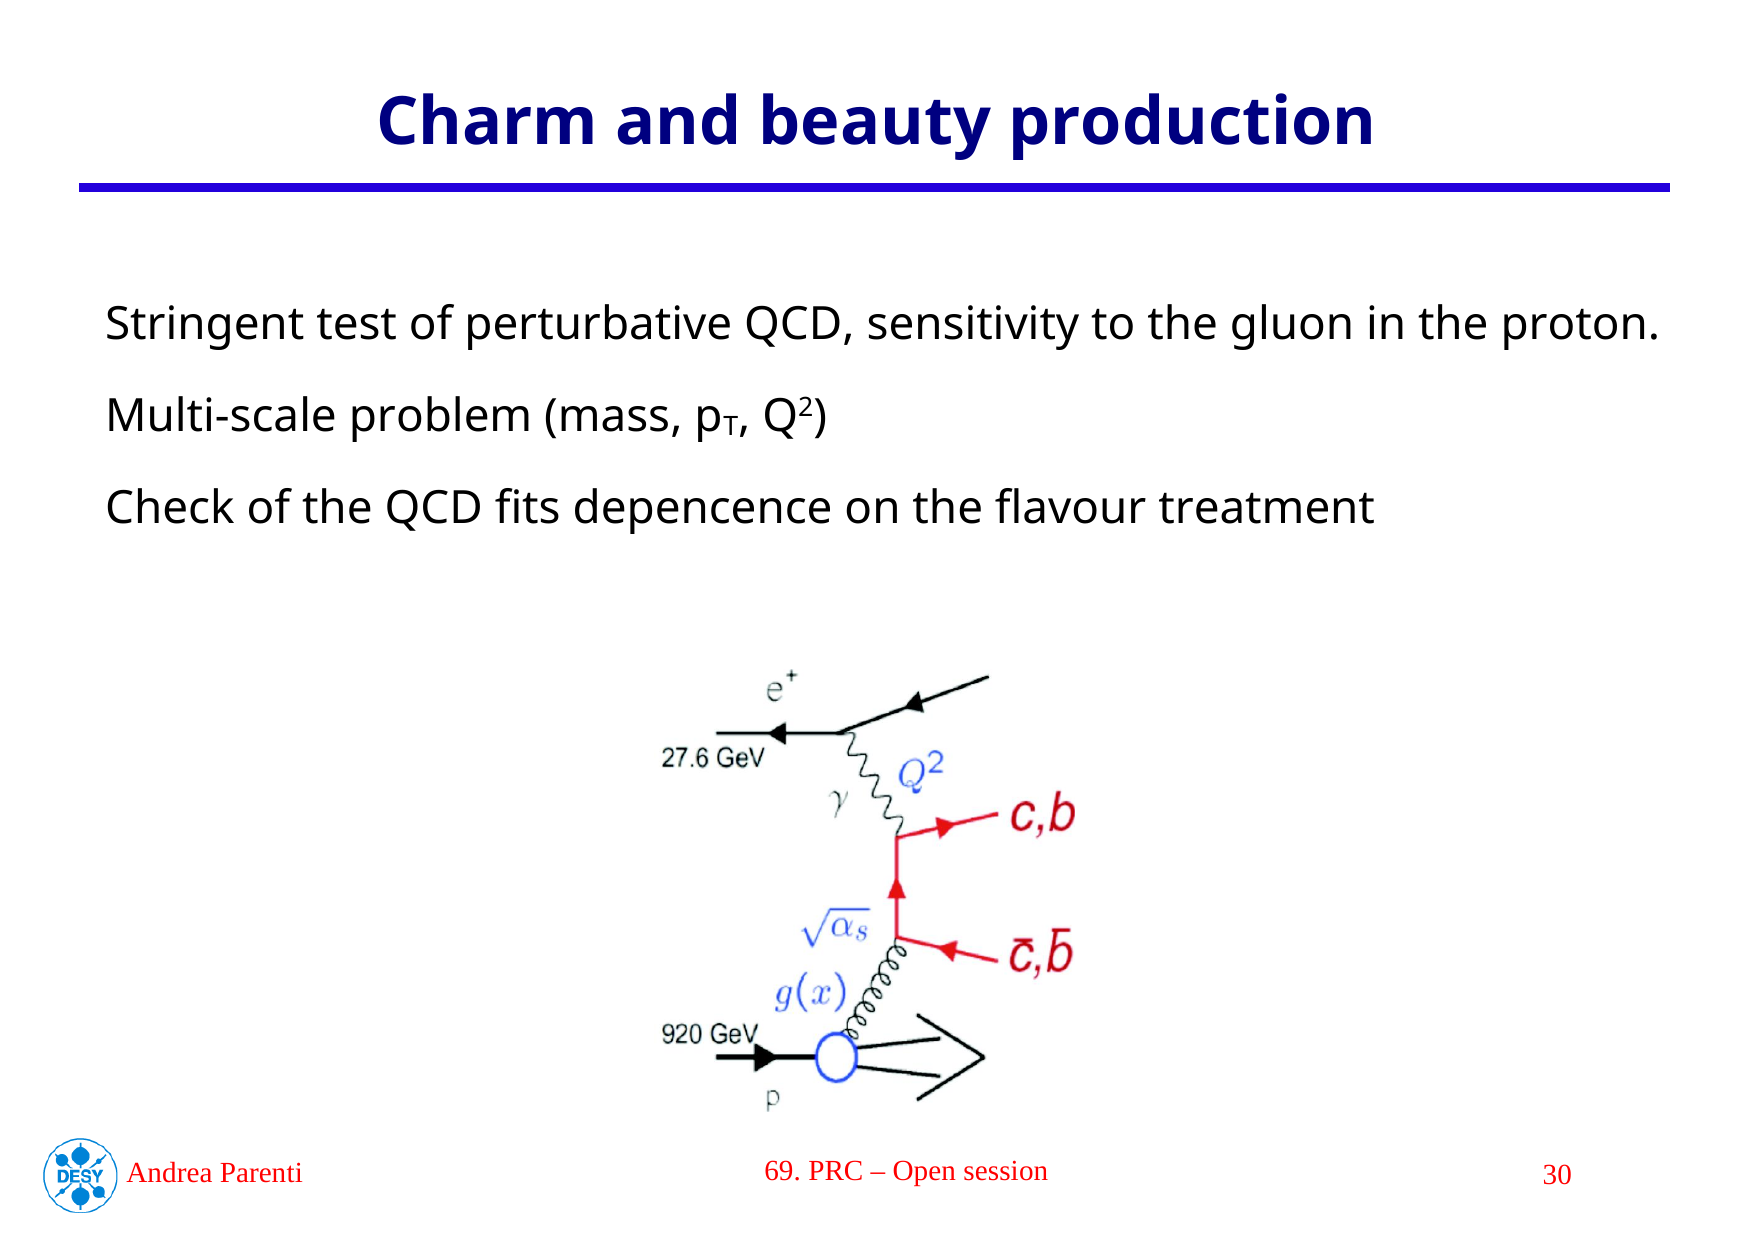

# Charm and beauty production
Stringent test of perturbative QCD, sensitivity to the gluon in the proton.
Multi-scale problem (mass, pT, Q2)
Check of the QCD fits depencence on the flavour treatment